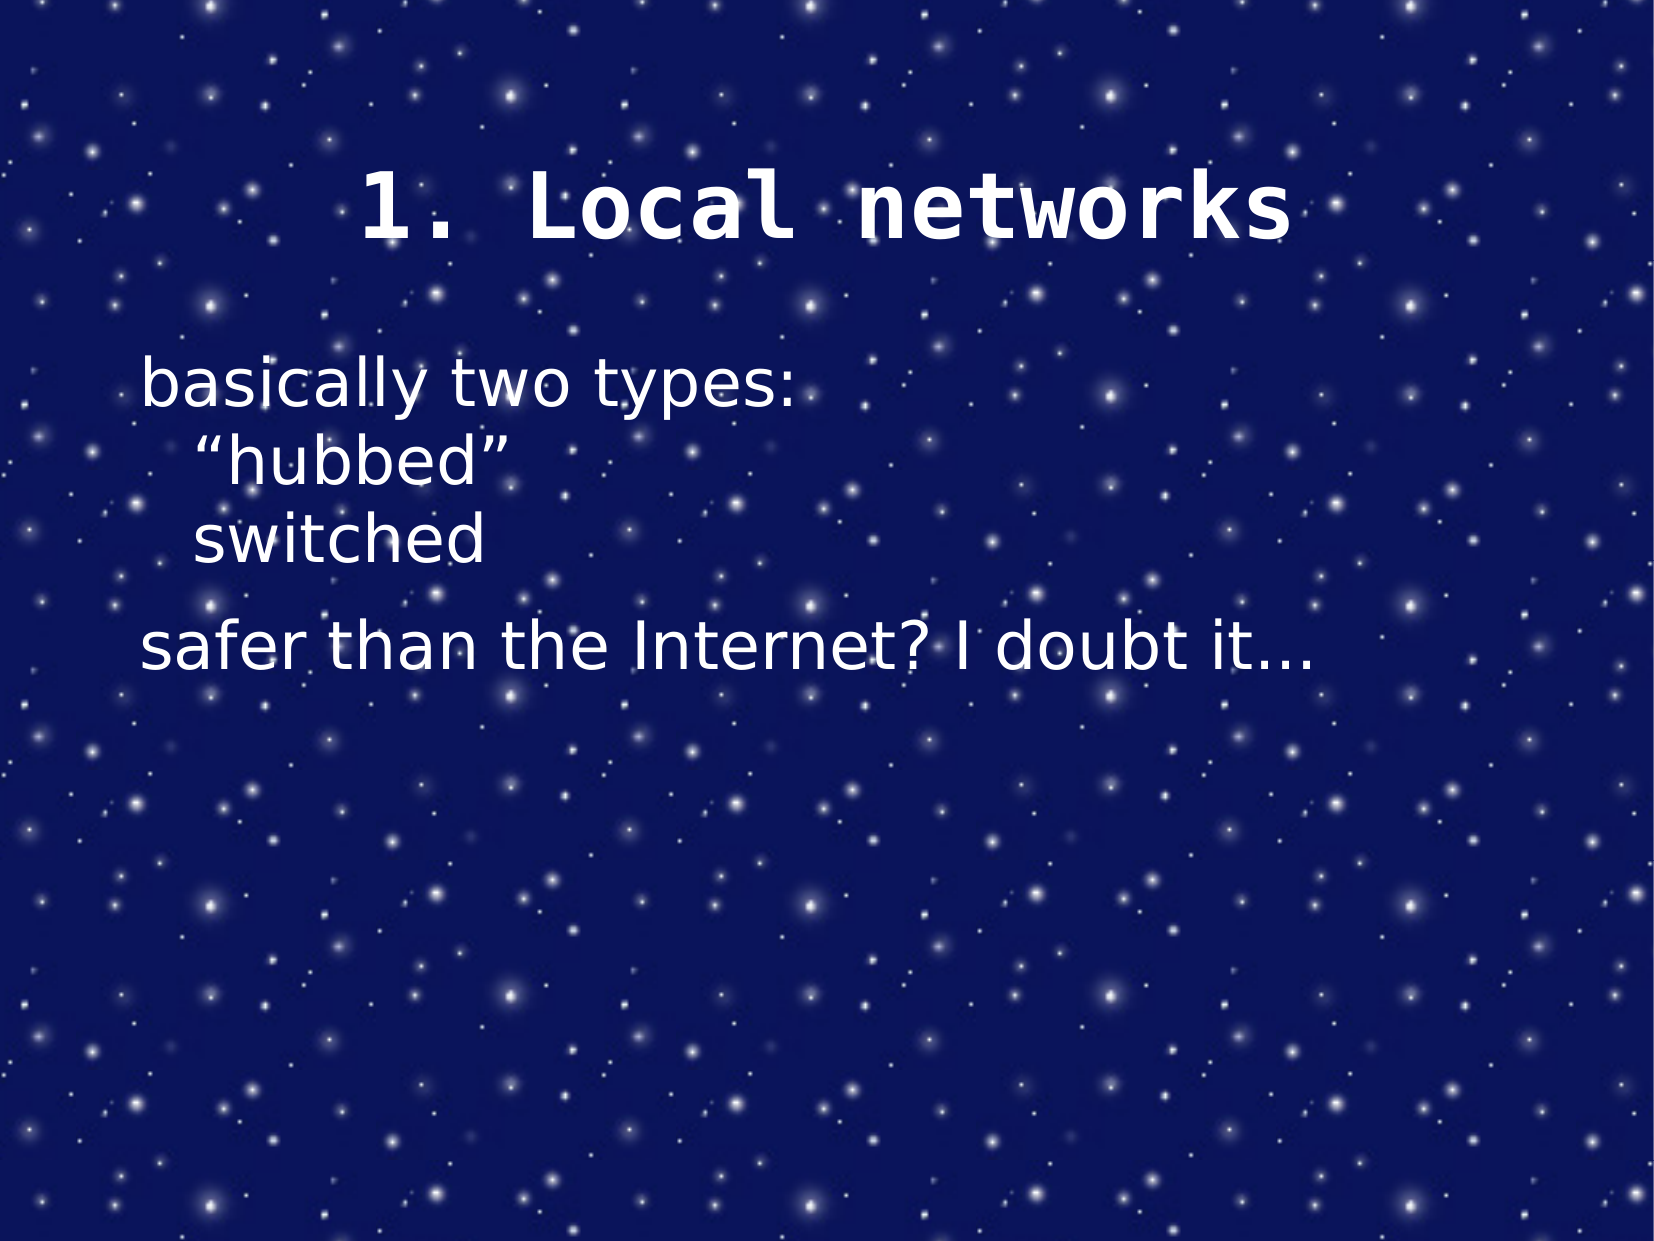

# 1. Local networks
basically two types:
“hubbed”
switched
safer than the Internet? I doubt it...